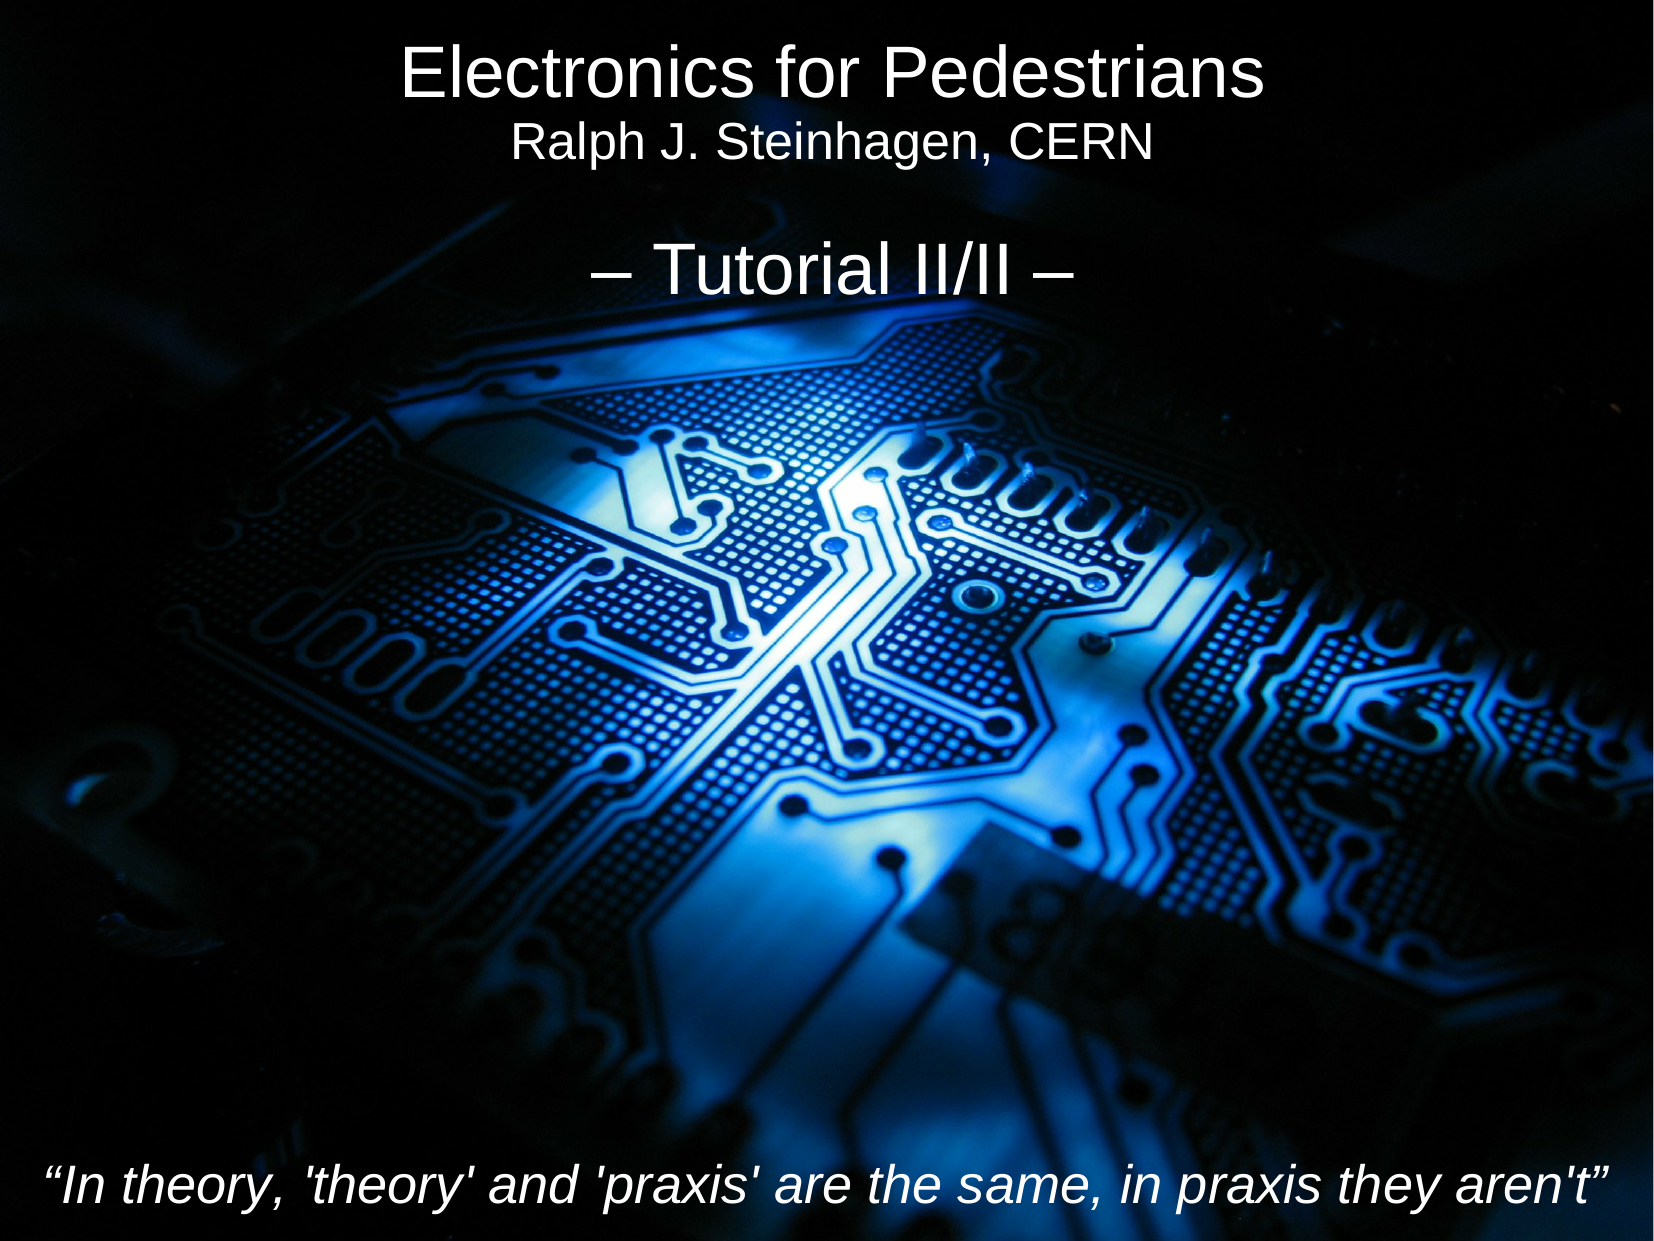

Electronics for Pedestrians
Ralph J. Steinhagen, CERN
– Tutorial II/II –
“In theory, 'theory' and 'praxis' are the same, in praxis they aren't”